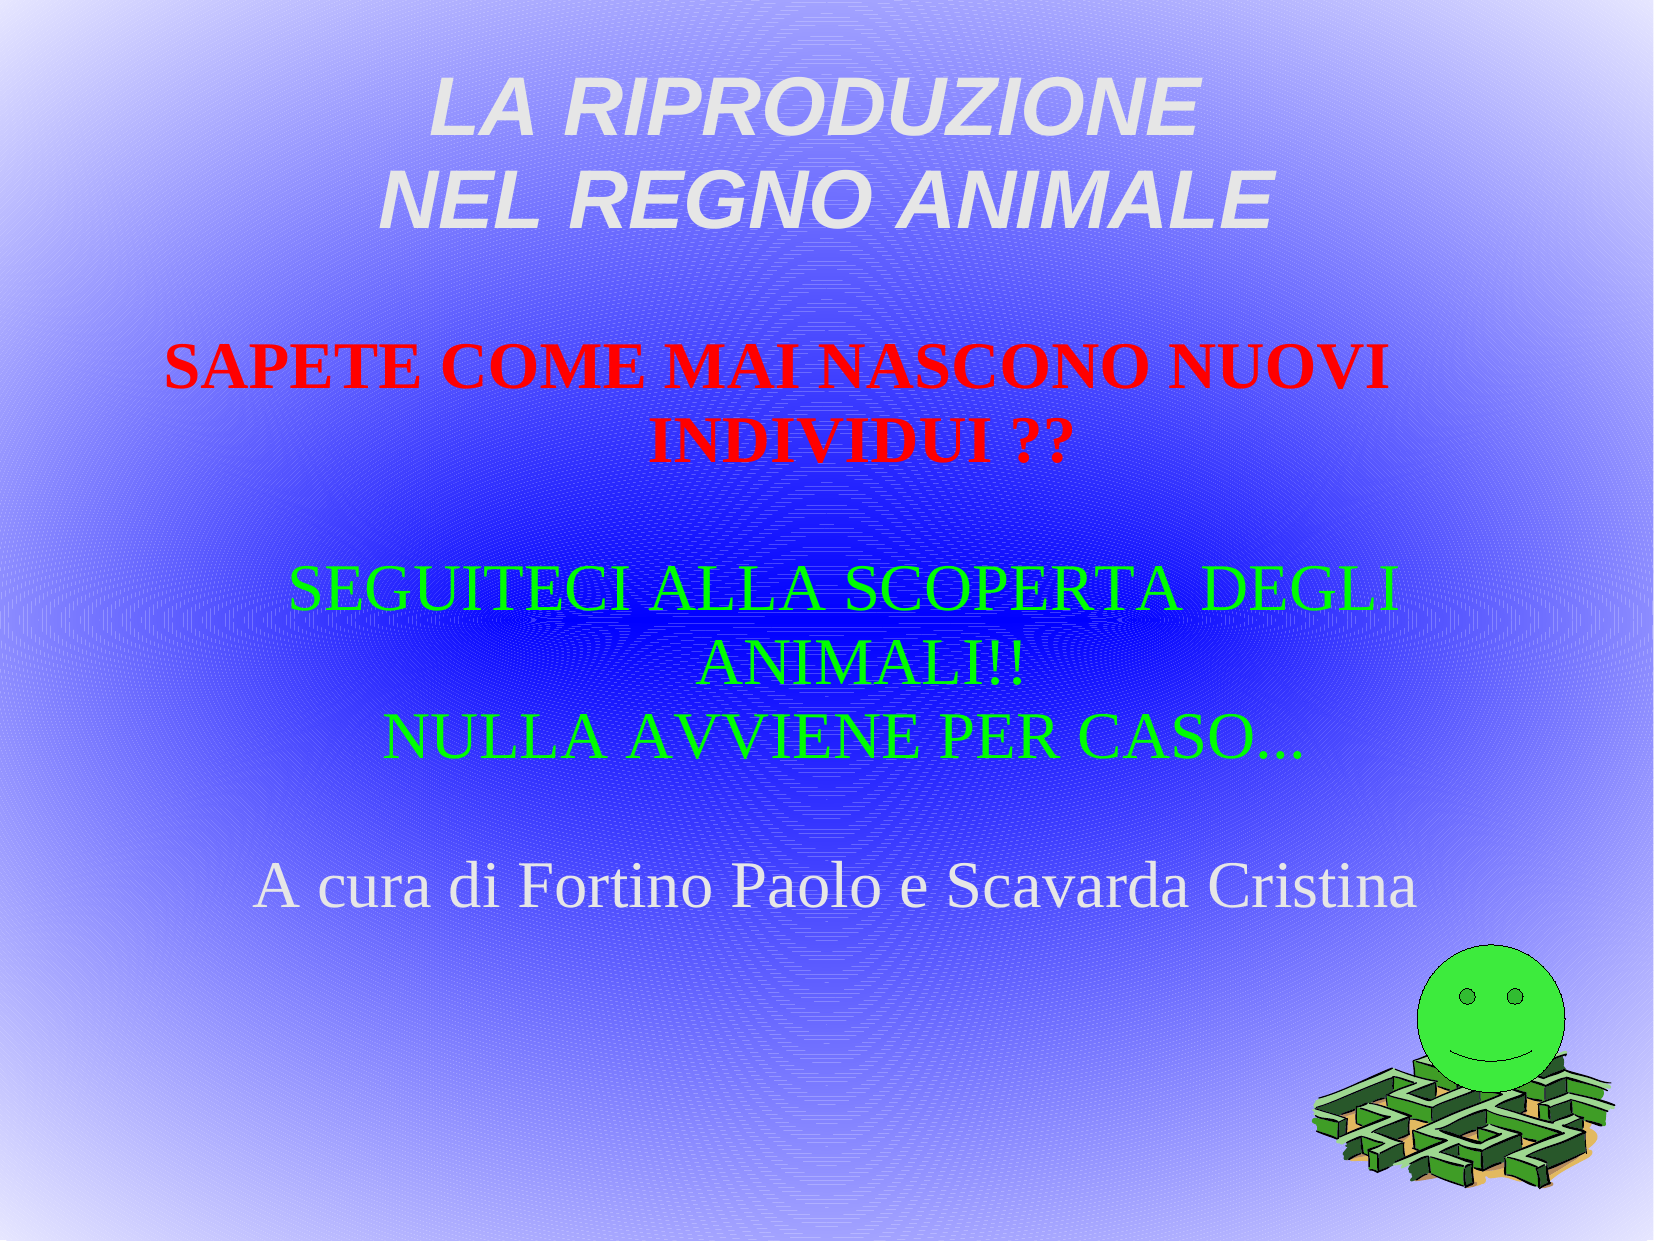

# LA RIPRODUZIONE NEL REGNO ANIMALE
SAPETE COME MAI NASCONO NUOVI INDIVIDUI ??
SEGUITECI ALLA SCOPERTA DEGLI ANIMALI!!
NULLA AVVIENE PER CASO...
A cura di Fortino Paolo e Scavarda Cristina